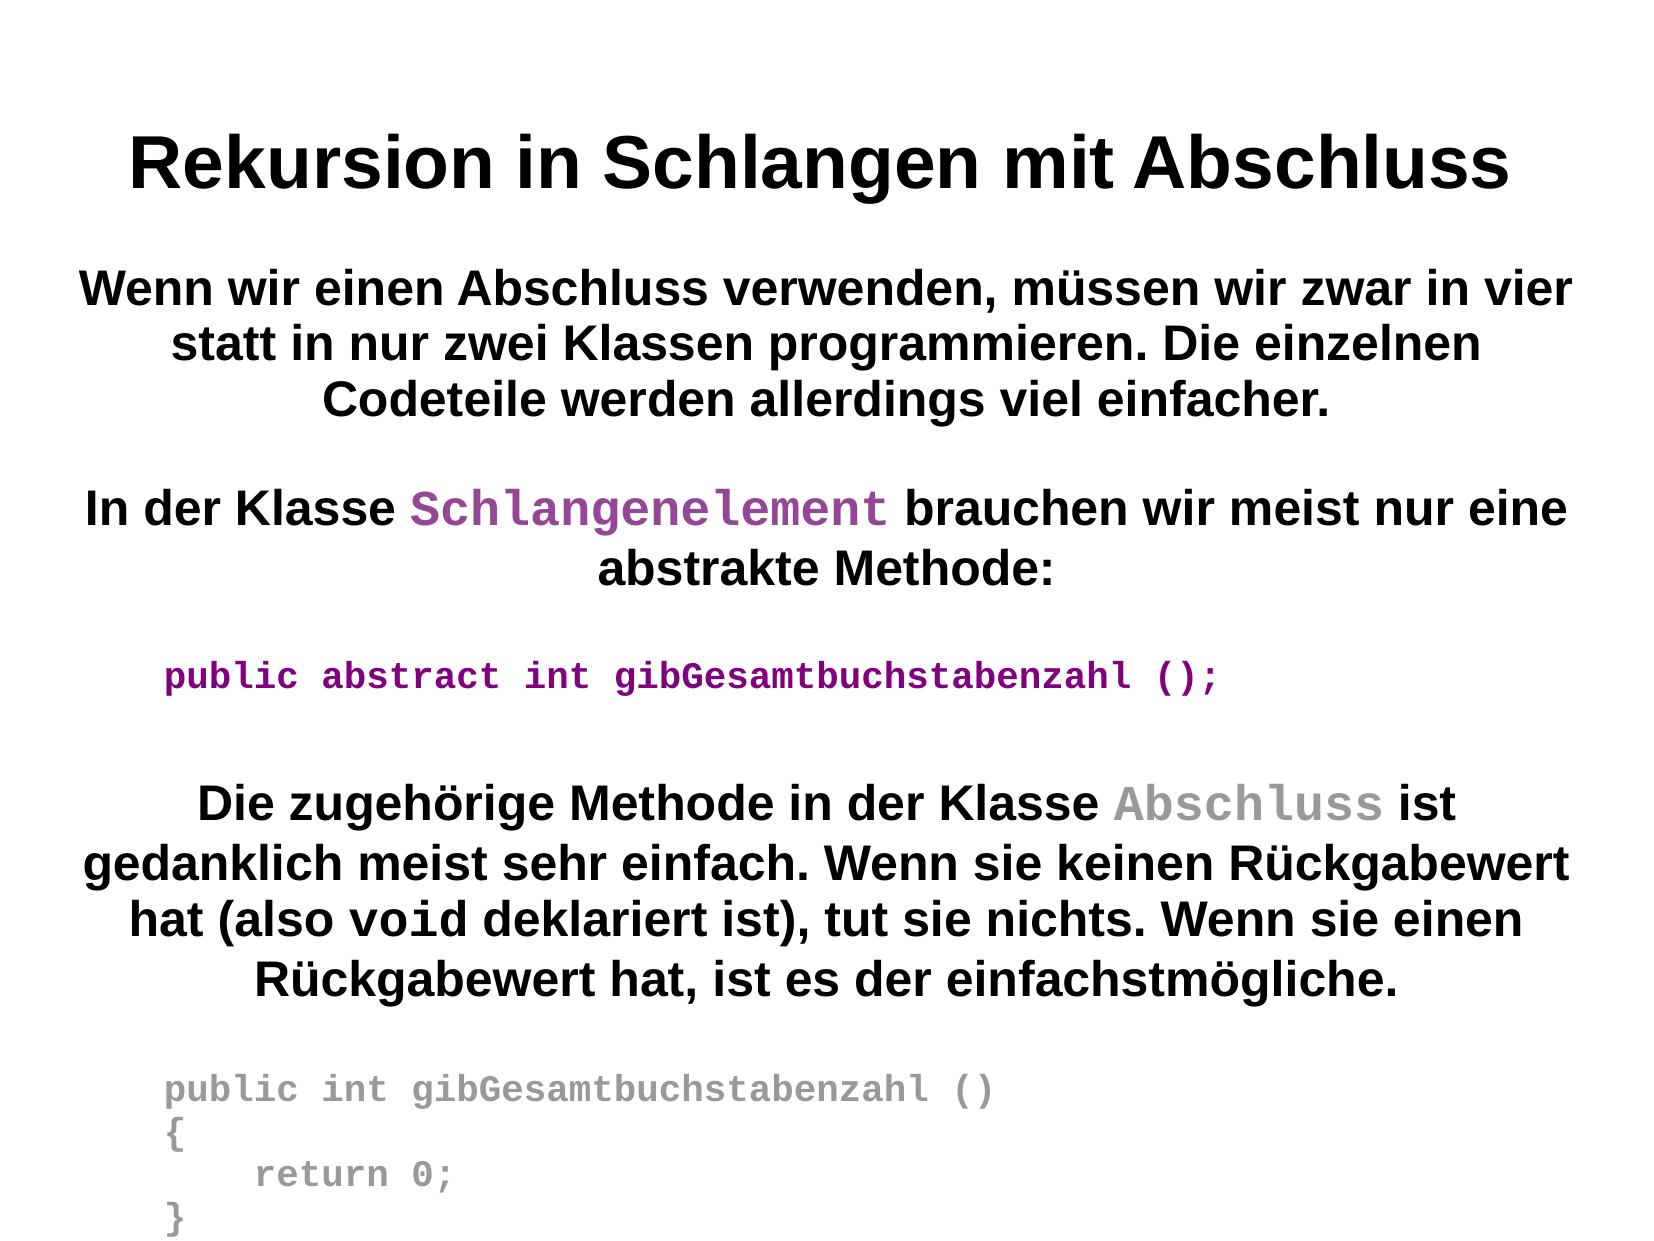

# Rekursion in Schlangen mit Abschluss
Wenn wir einen Abschluss verwenden, müssen wir zwar in vier statt in nur zwei Klassen programmieren. Die einzelnen Codeteile werden allerdings viel einfacher.
In der Klasse Schlangenelement brauchen wir meist nur eine abstrakte Methode:
 public abstract int gibGesamtbuchstabenzahl ();
Die zugehörige Methode in der Klasse Abschluss ist gedanklich meist sehr einfach. Wenn sie keinen Rückgabewert hat (also void deklariert ist), tut sie nichts. Wenn sie einen Rückgabewert hat, ist es der einfachstmögliche.
 public int gibGesamtbuchstabenzahl ()
 {
 return 0;
 }